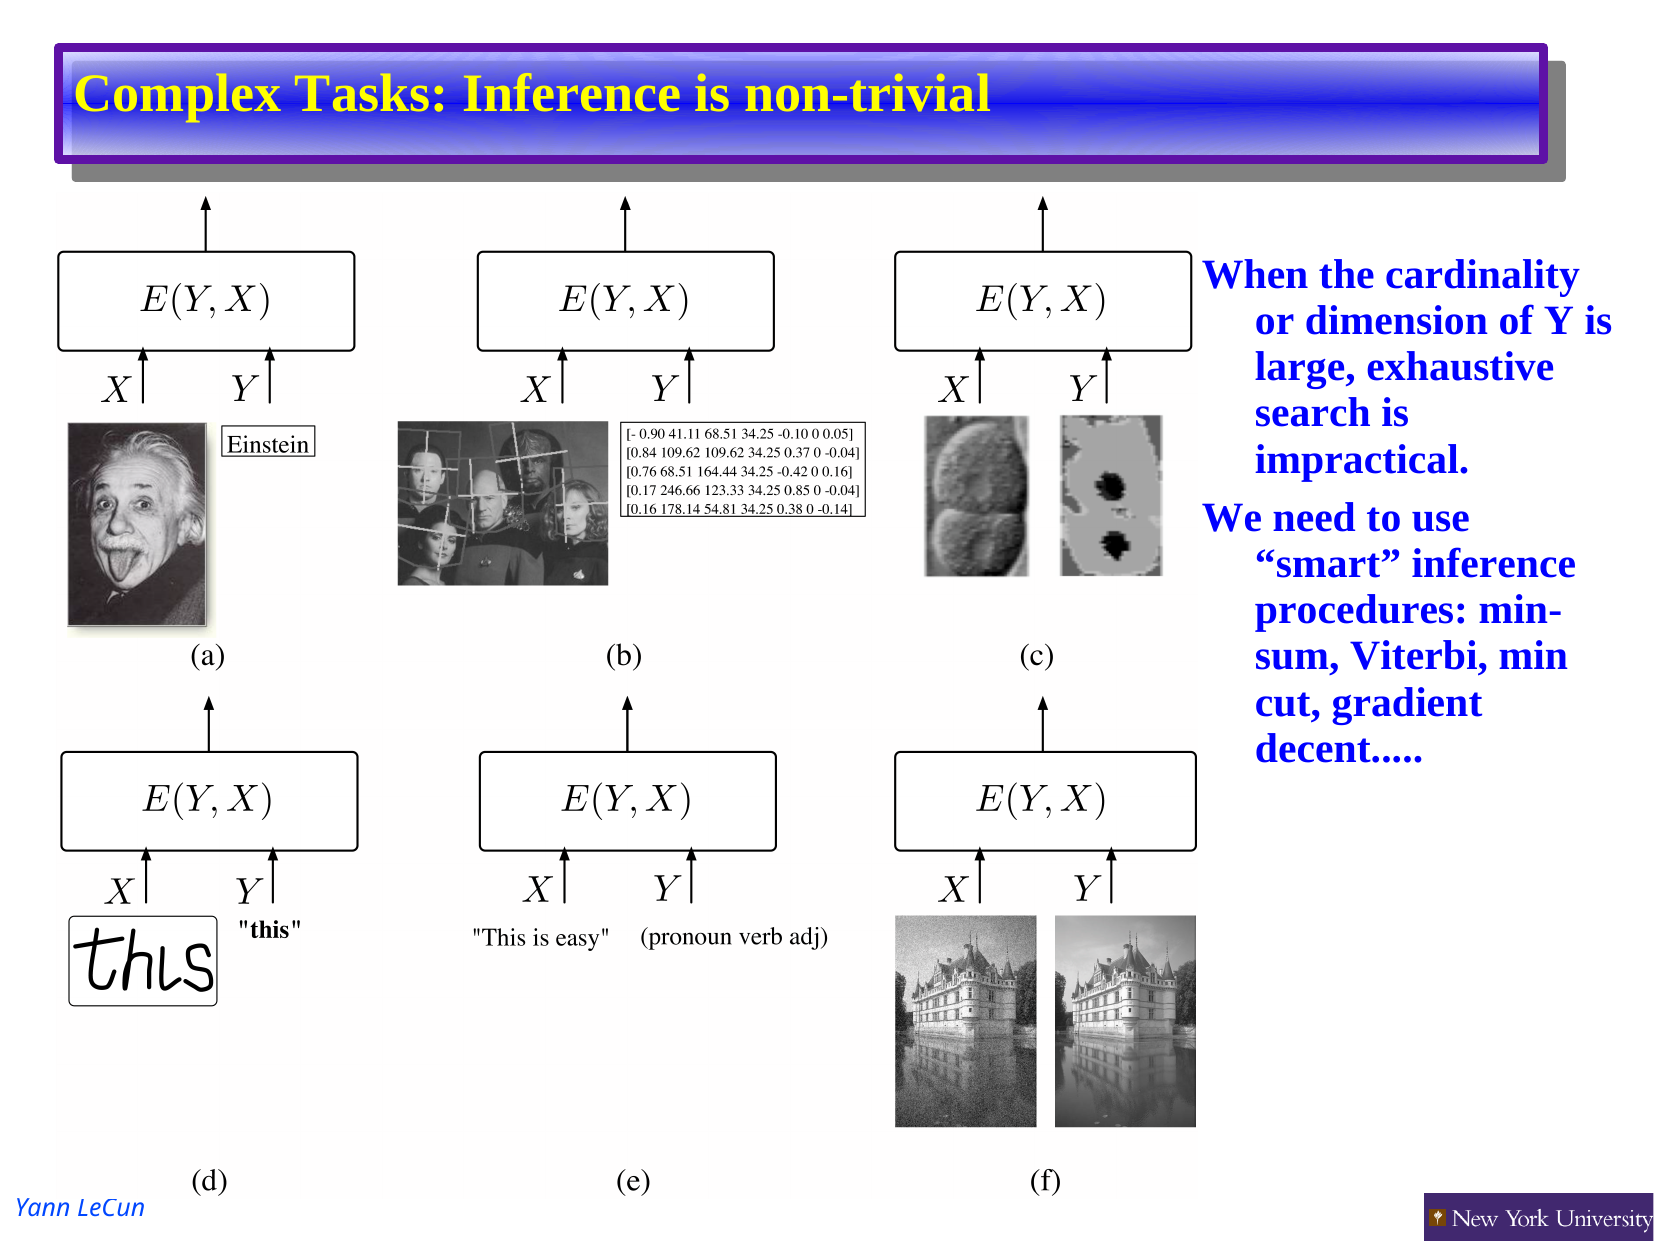

Complex Tasks: Inference is non-trivial
When the cardinality or dimension of Y is large, exhaustive search is impractical.
We need to use “smart” inference procedures: min-sum, Viterbi, min cut, gradient decent.....